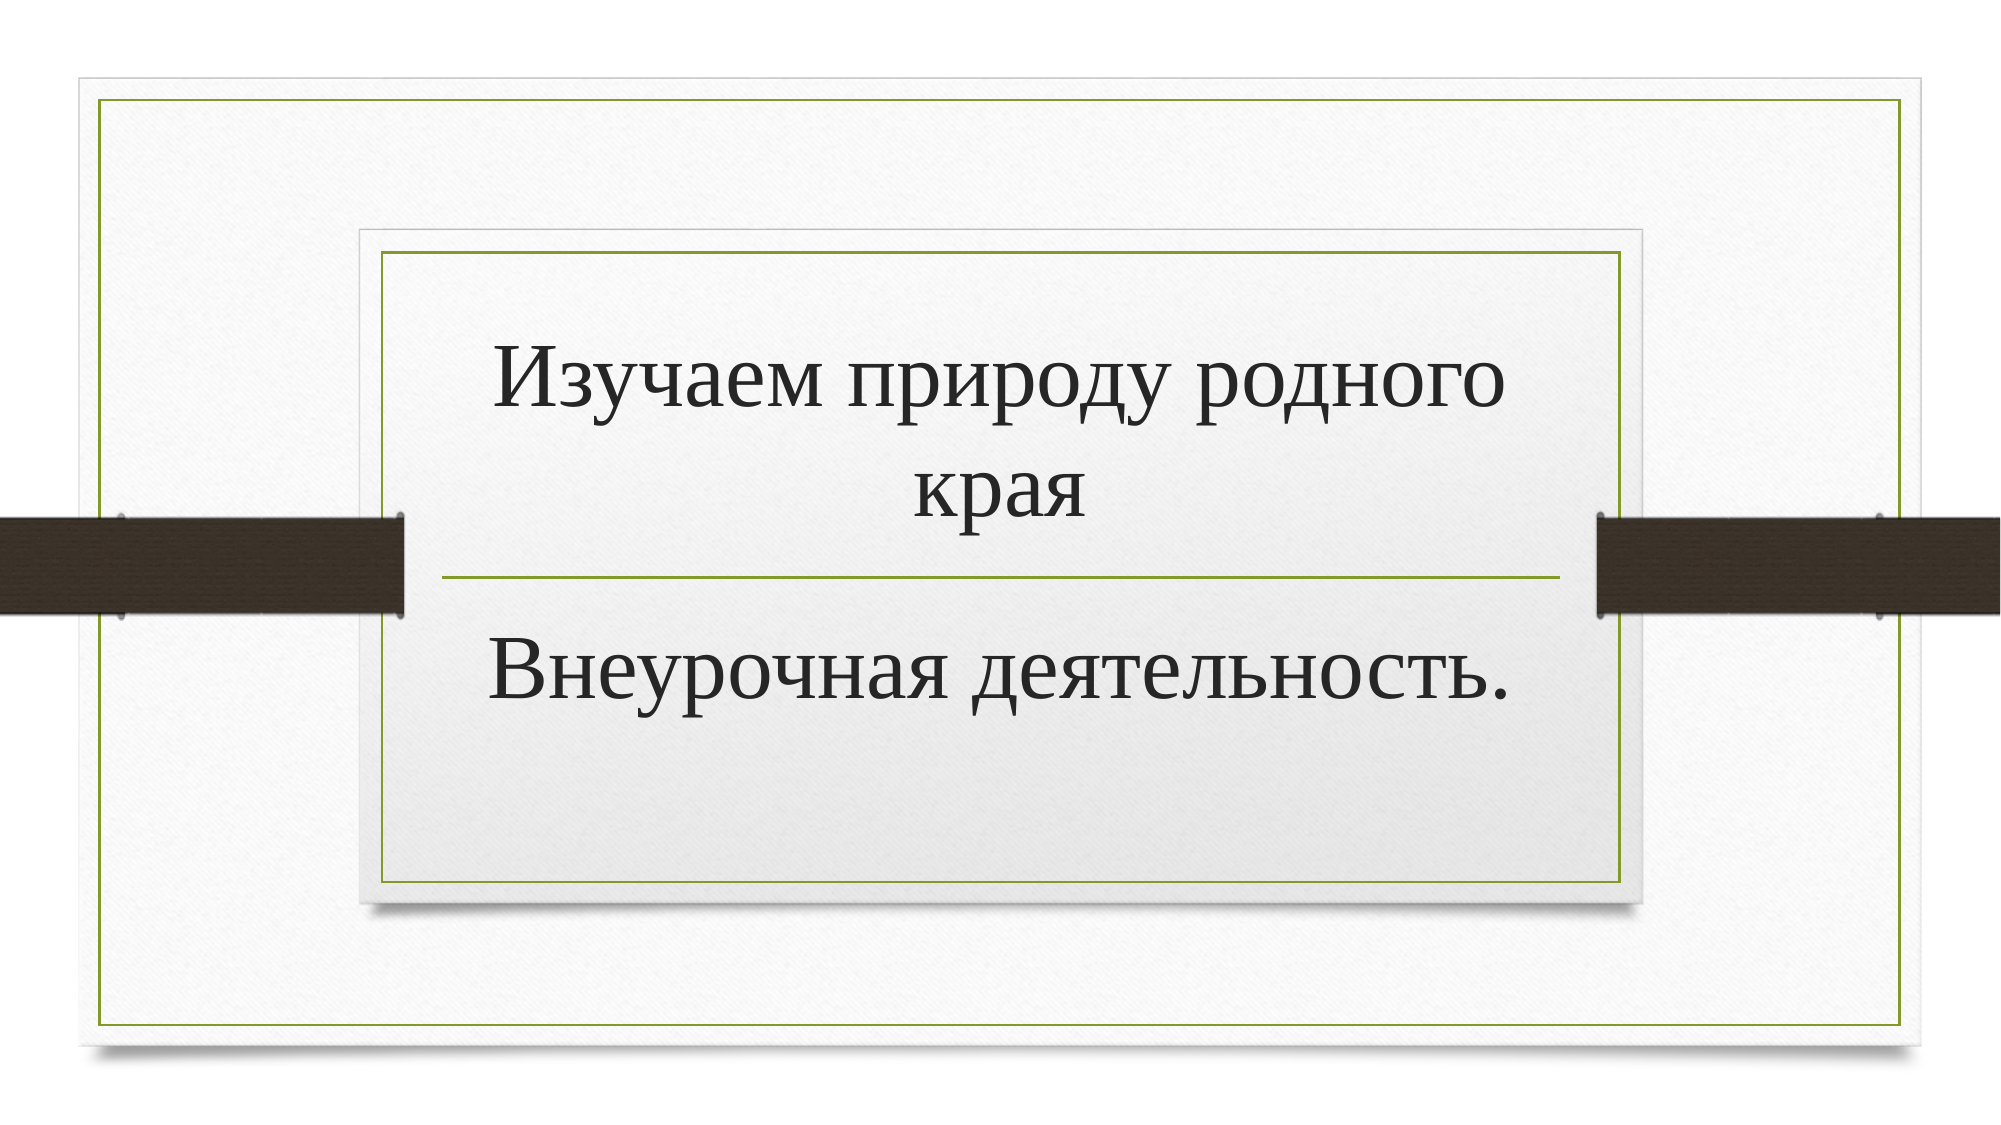

# Изучаем природу родного края
Внеурочная деятельность.